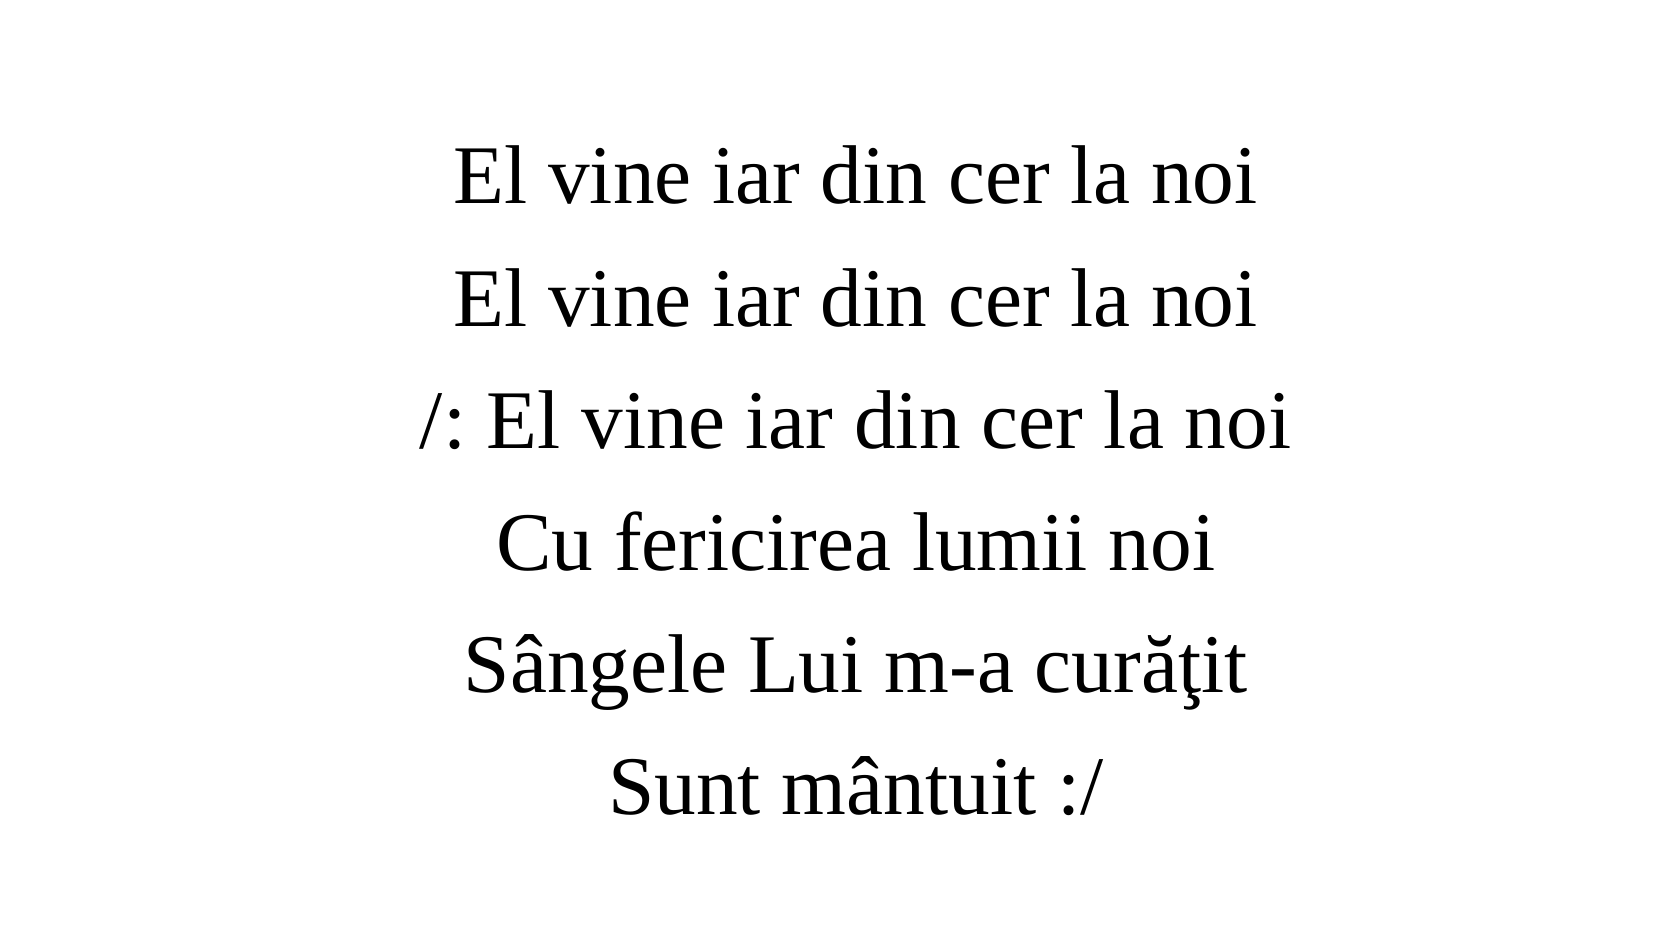

# El vine iar din cer la noi
El vine iar din cer la noi
/: El vine iar din cer la noi
Cu fericirea lumii noi
Sângele Lui m-a curăţit
Sunt mântuit :/